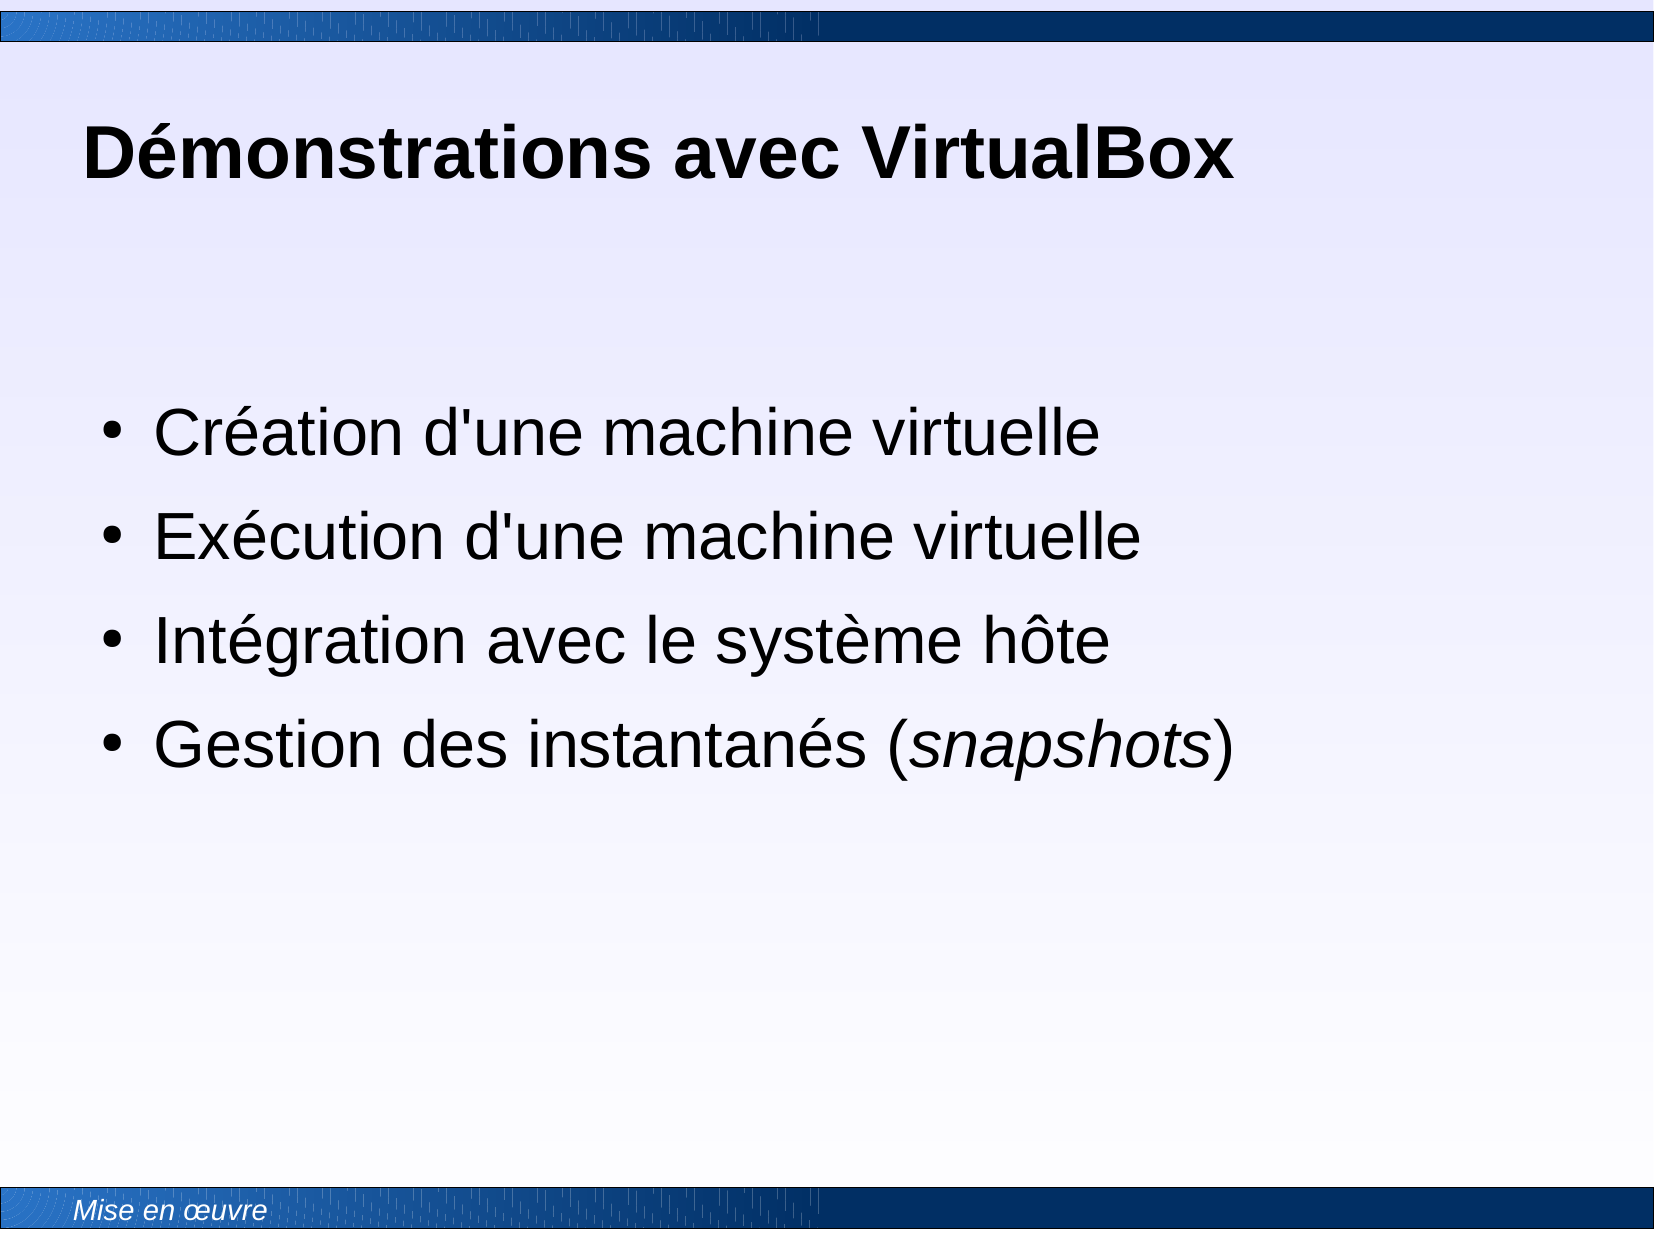

# Démonstrations avec VirtualBox
Création d'une machine virtuelle
Exécution d'une machine virtuelle
Intégration avec le système hôte
Gestion des instantanés (snapshots)
Mise en œuvre